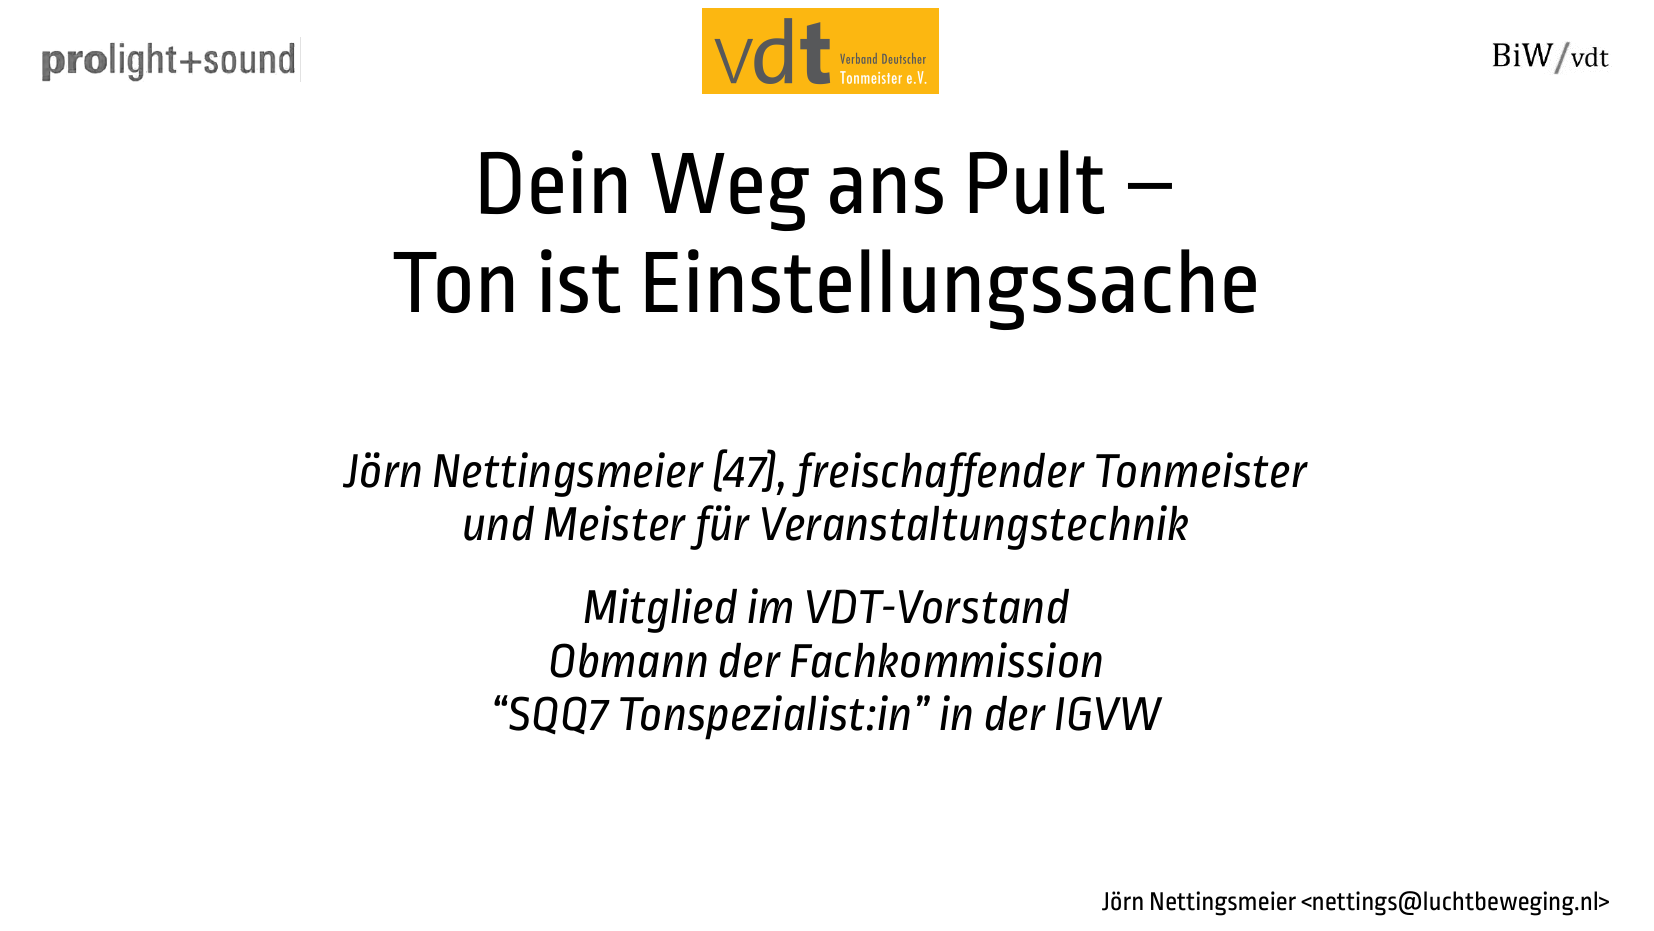

# Dein Weg ans Pult – Ton ist Einstellungssache
Jörn Nettingsmeier (47), freischaffender Tonmeister
und Meister für Veranstaltungstechnik
Mitglied im VDT-Vorstand
Obmann der Fachkommission
“SQQ7 Tonspezialist:in” in der IGVW